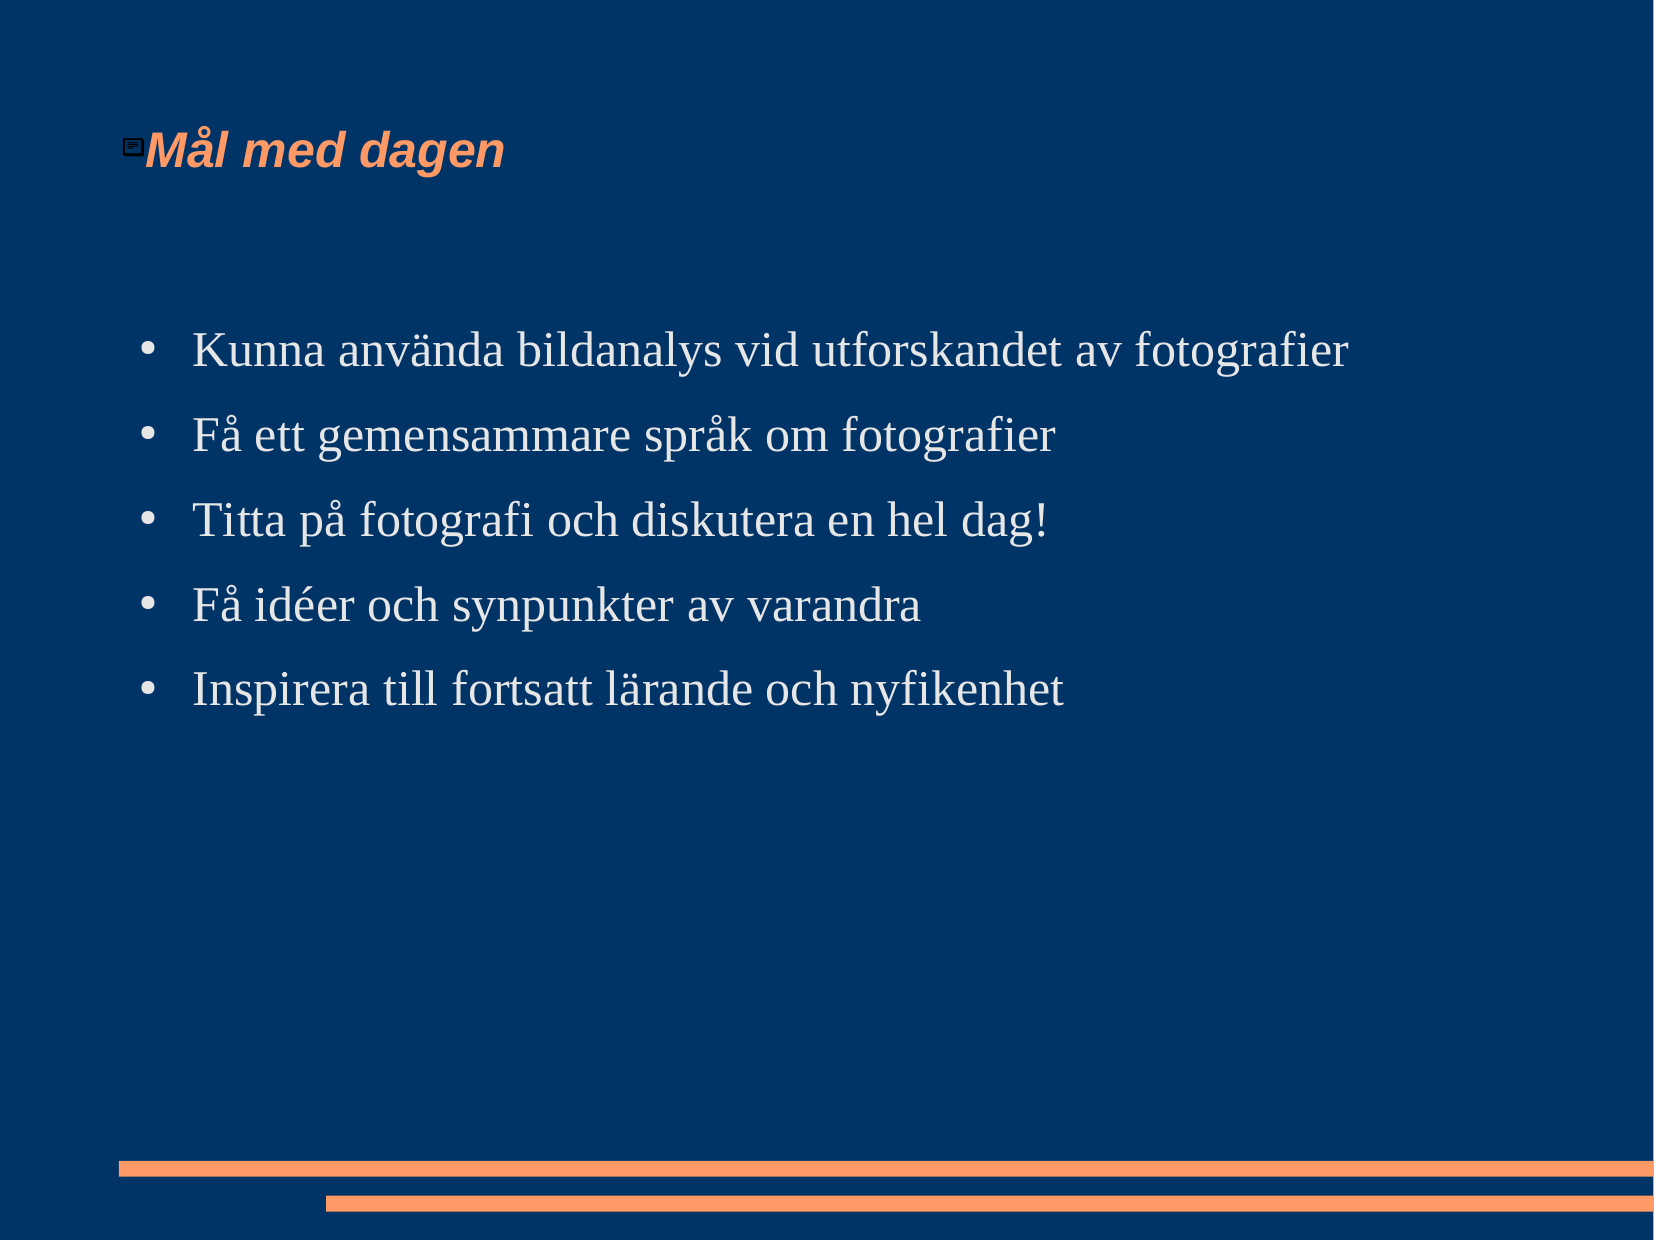

# Mål med dagen
Kunna använda bildanalys vid utforskandet av fotografier
Få ett gemensammare språk om fotografier
Titta på fotografi och diskutera en hel dag!
Få idéer och synpunkter av varandra
Inspirera till fortsatt lärande och nyfikenhet